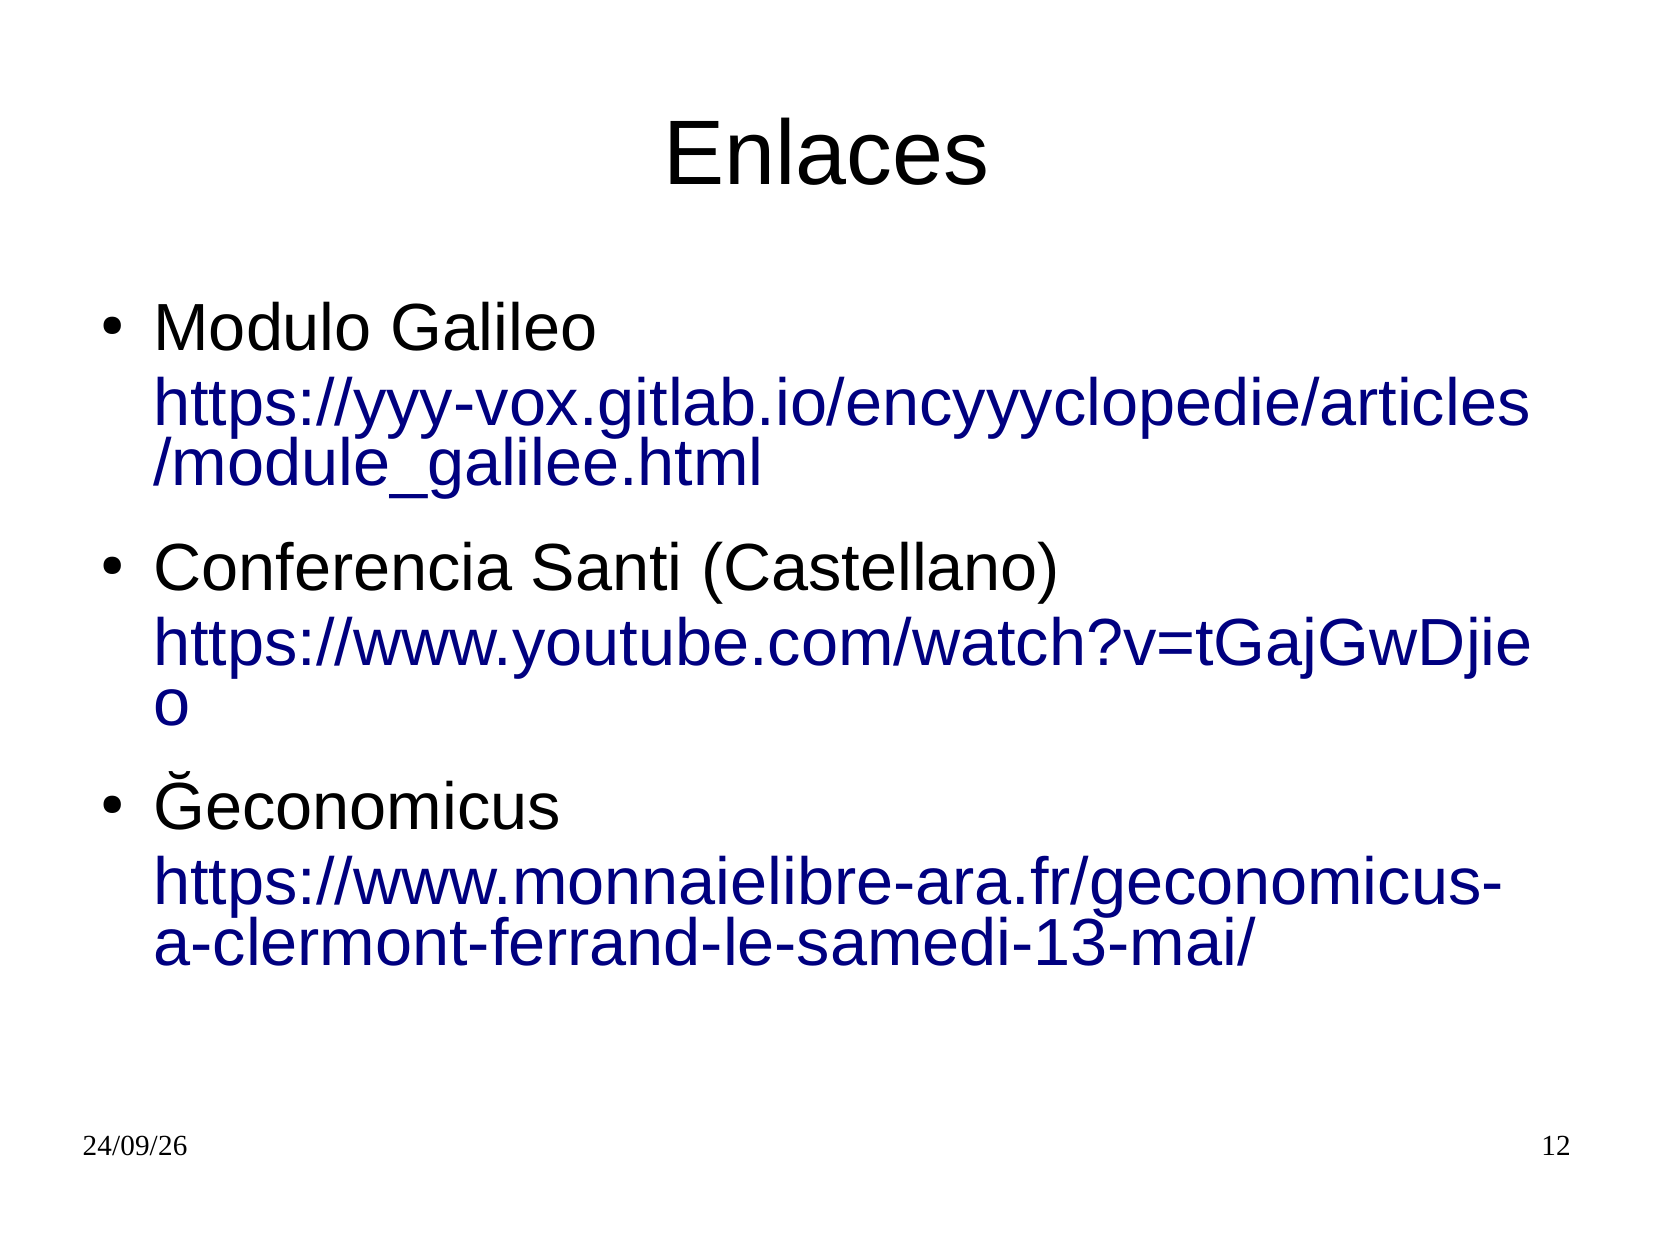

# Enlaces
Modulo Galileo https://yyy-vox.gitlab.io/encyyyclopedie/articles/module_galilee.html
Conferencia Santi (Castellano) https://www.youtube.com/watch?v=tGajGwDjieo
Ğeconomicus https://www.monnaielibre-ara.fr/geconomicus-a-clermont-ferrand-le-samedi-13-mai/
12